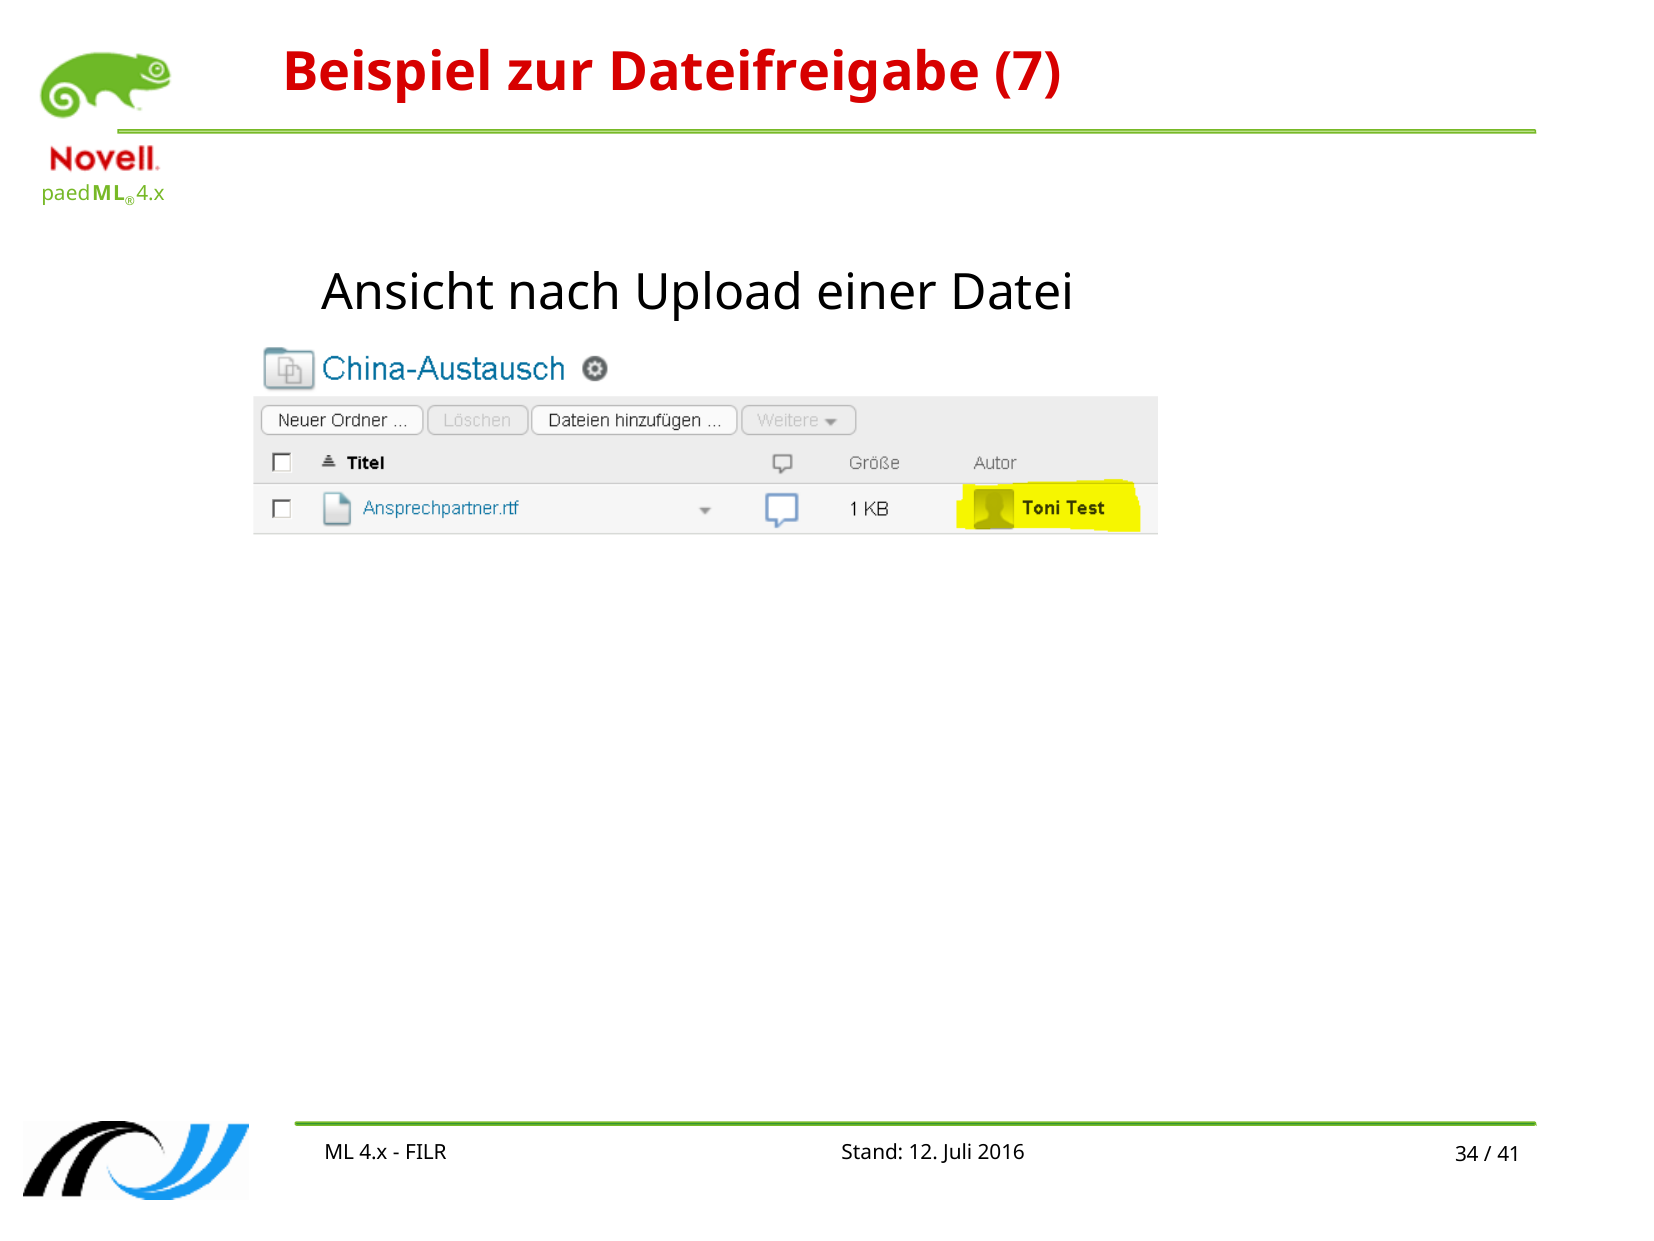

# Beispiel zur Dateifreigabe (7)
Ansicht nach Upload einer Datei
ML 4.x - FILR
12. Juli 2016
34